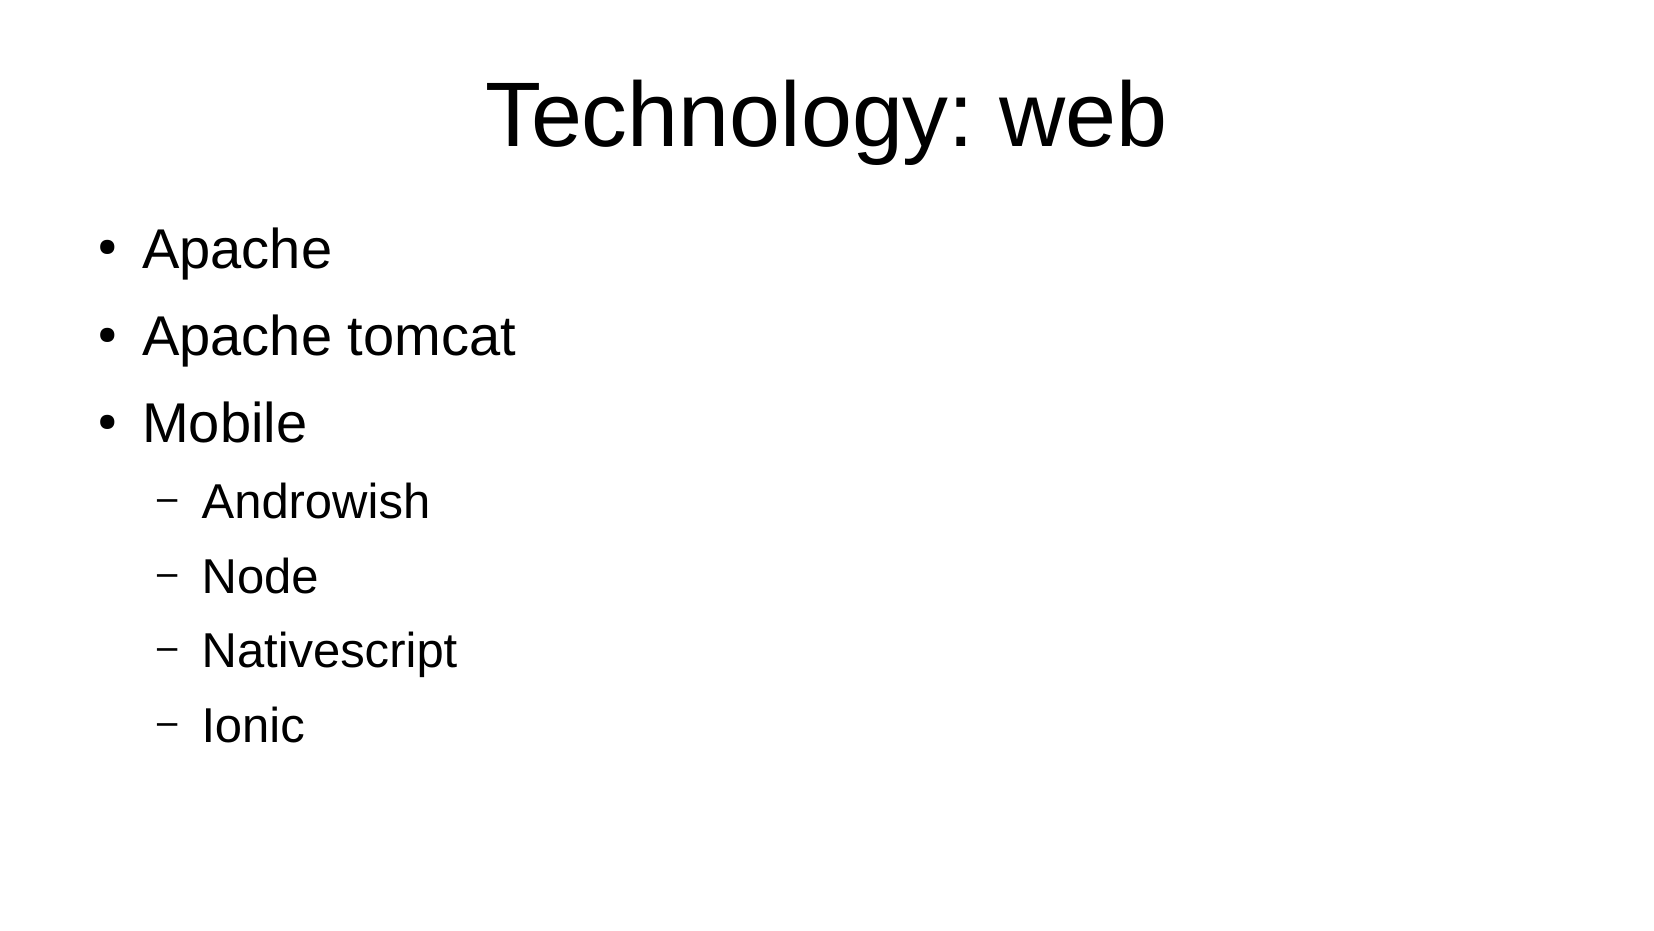

# Technology: web
Apache
Apache tomcat
Mobile
Androwish
Node
Nativescript
Ionic